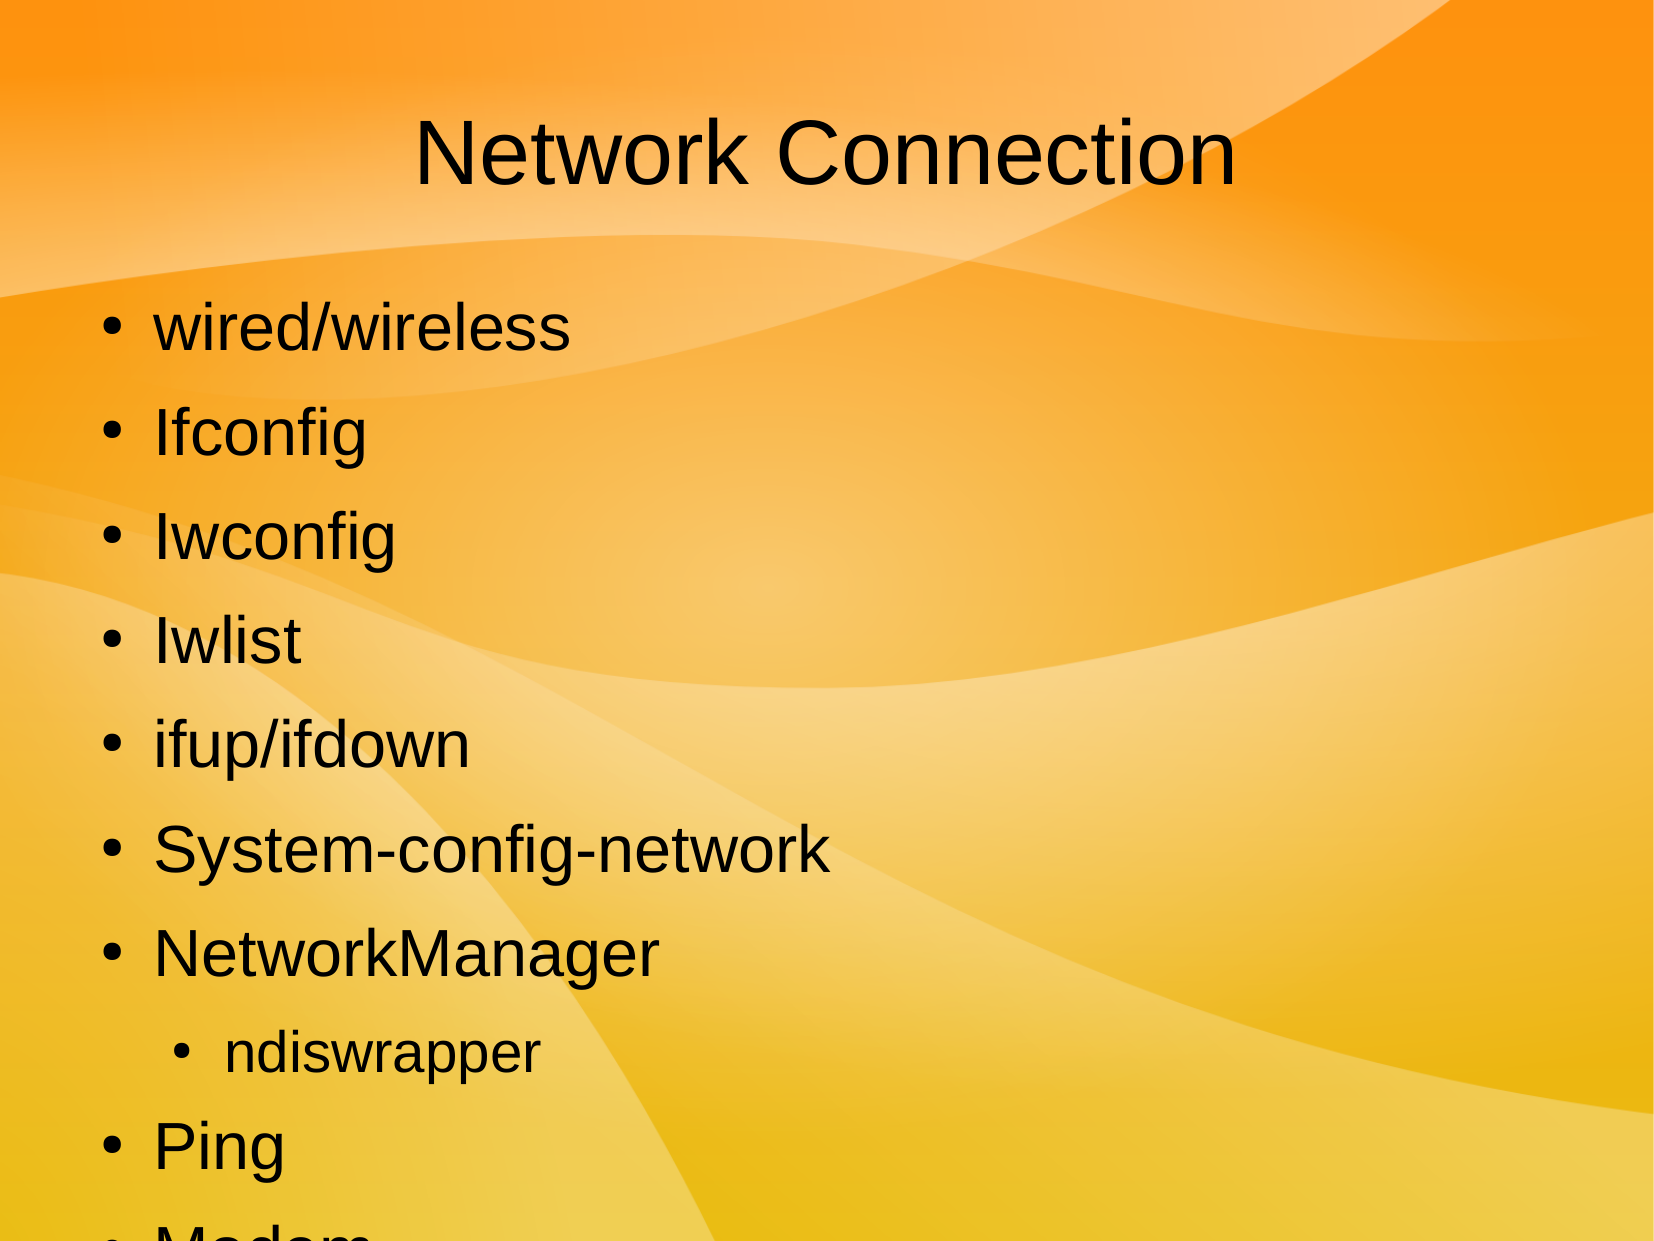

# Network Connection
wired/wireless
Ifconfig
Iwconfig
Iwlist
ifup/ifdown
System-config-network
NetworkManager
ndiswrapper
Ping
Modem
Scanmodem
linmodems.org